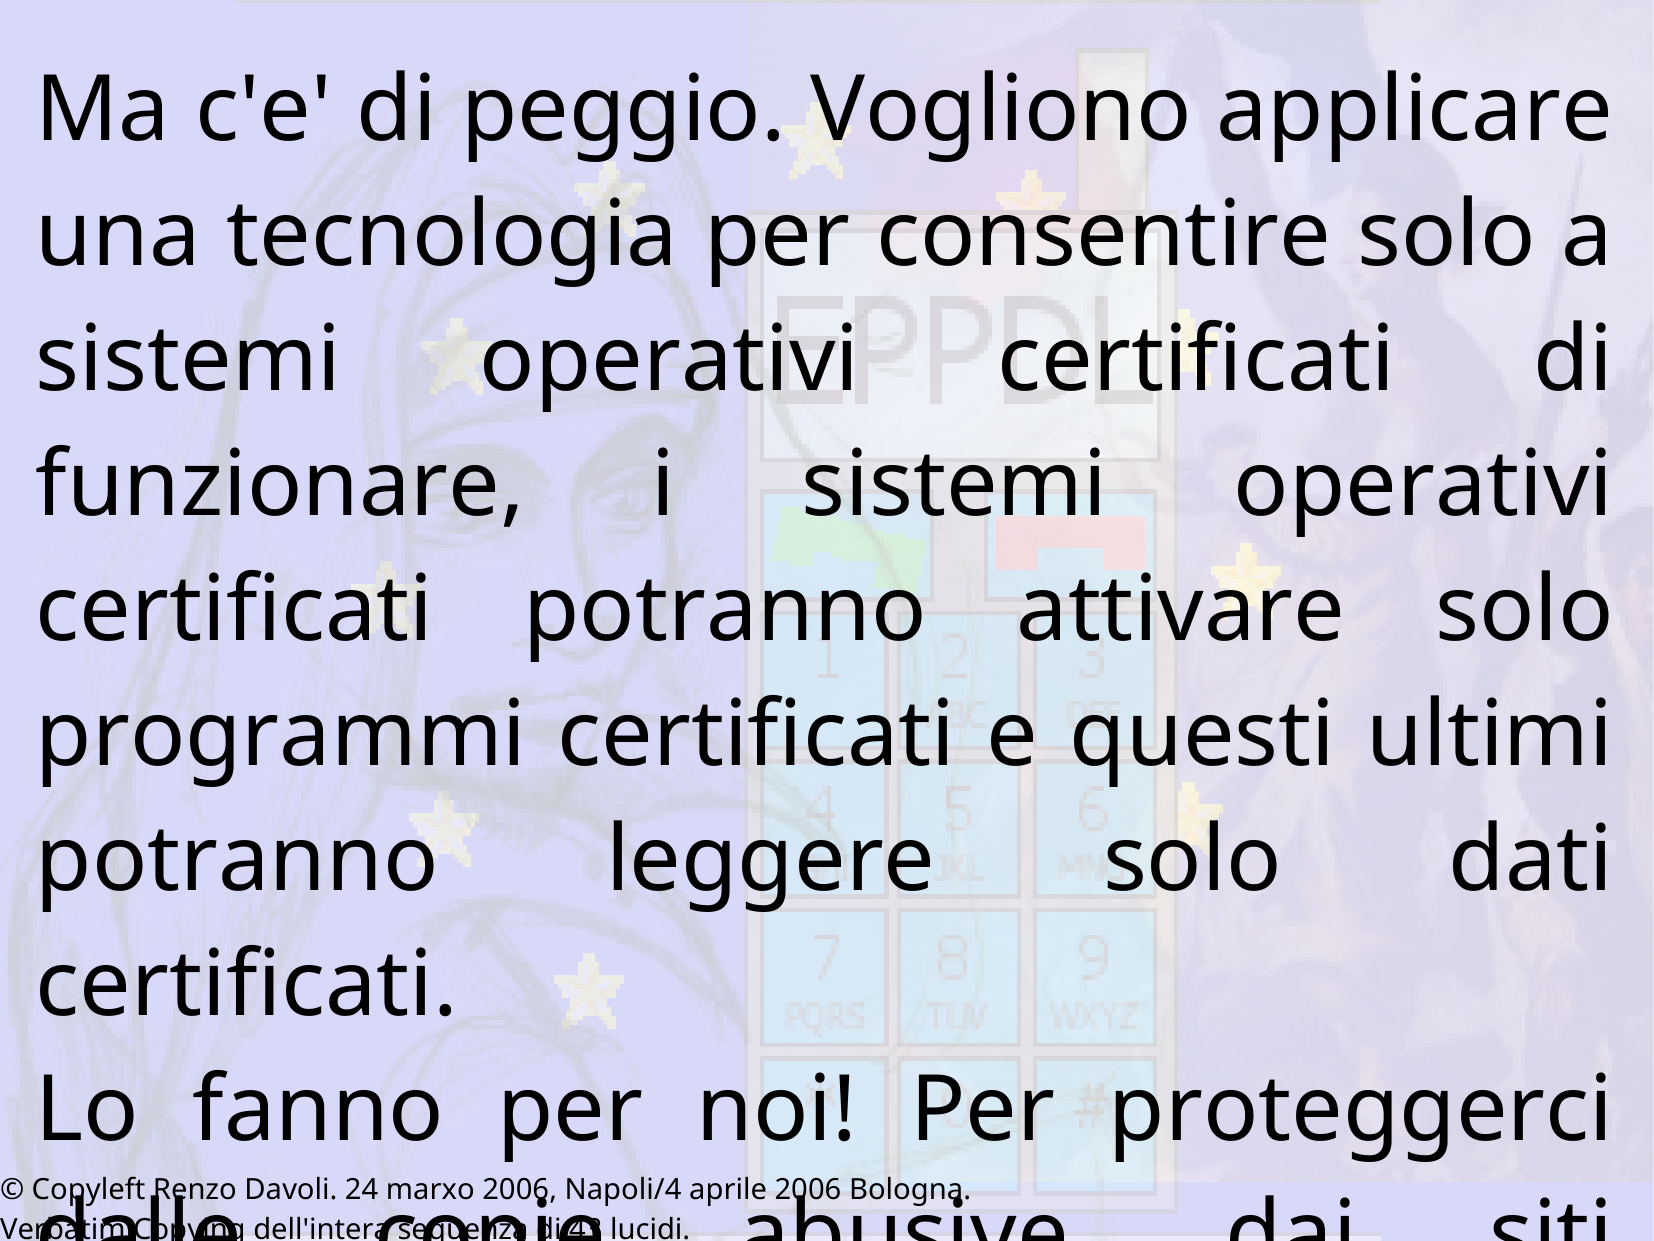

Ma c'e' di peggio. Vogliono applicare una tecnologia per consentire solo a sistemi operativi certificati di funzionare, i sistemi operativi certificati potranno attivare solo programmi certificati e questi ultimi potranno leggere solo dati certificati.
Lo fanno per noi! Per proteggerci dalle copie abusive, dai siti pedopornografici, dai virus.
Ma cosi' facendo se vogliono ci "proteggono" dall'informazione libera